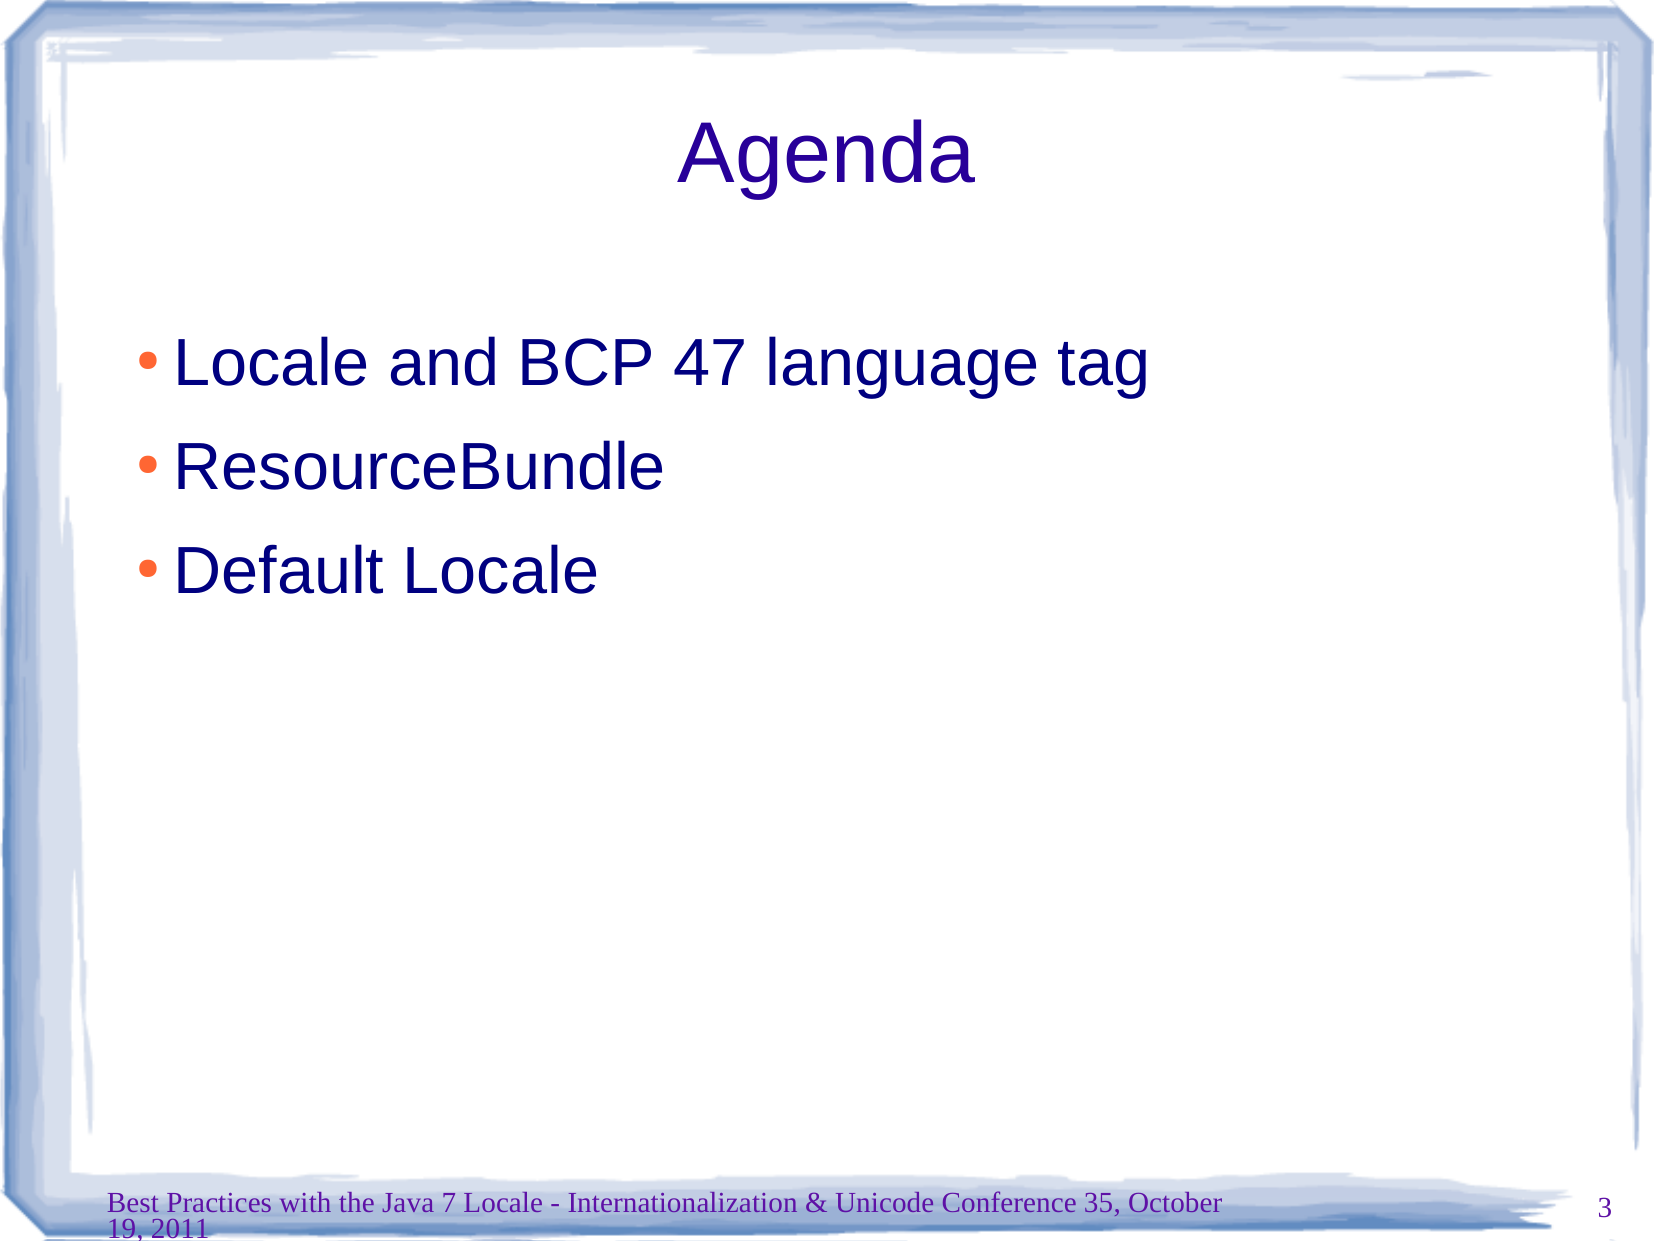

# Agenda
Locale and BCP 47 language tag
ResourceBundle
Default Locale
Best Practices with the Java 7 Locale - Internationalization & Unicode Conference 35, October 19, 2011
3